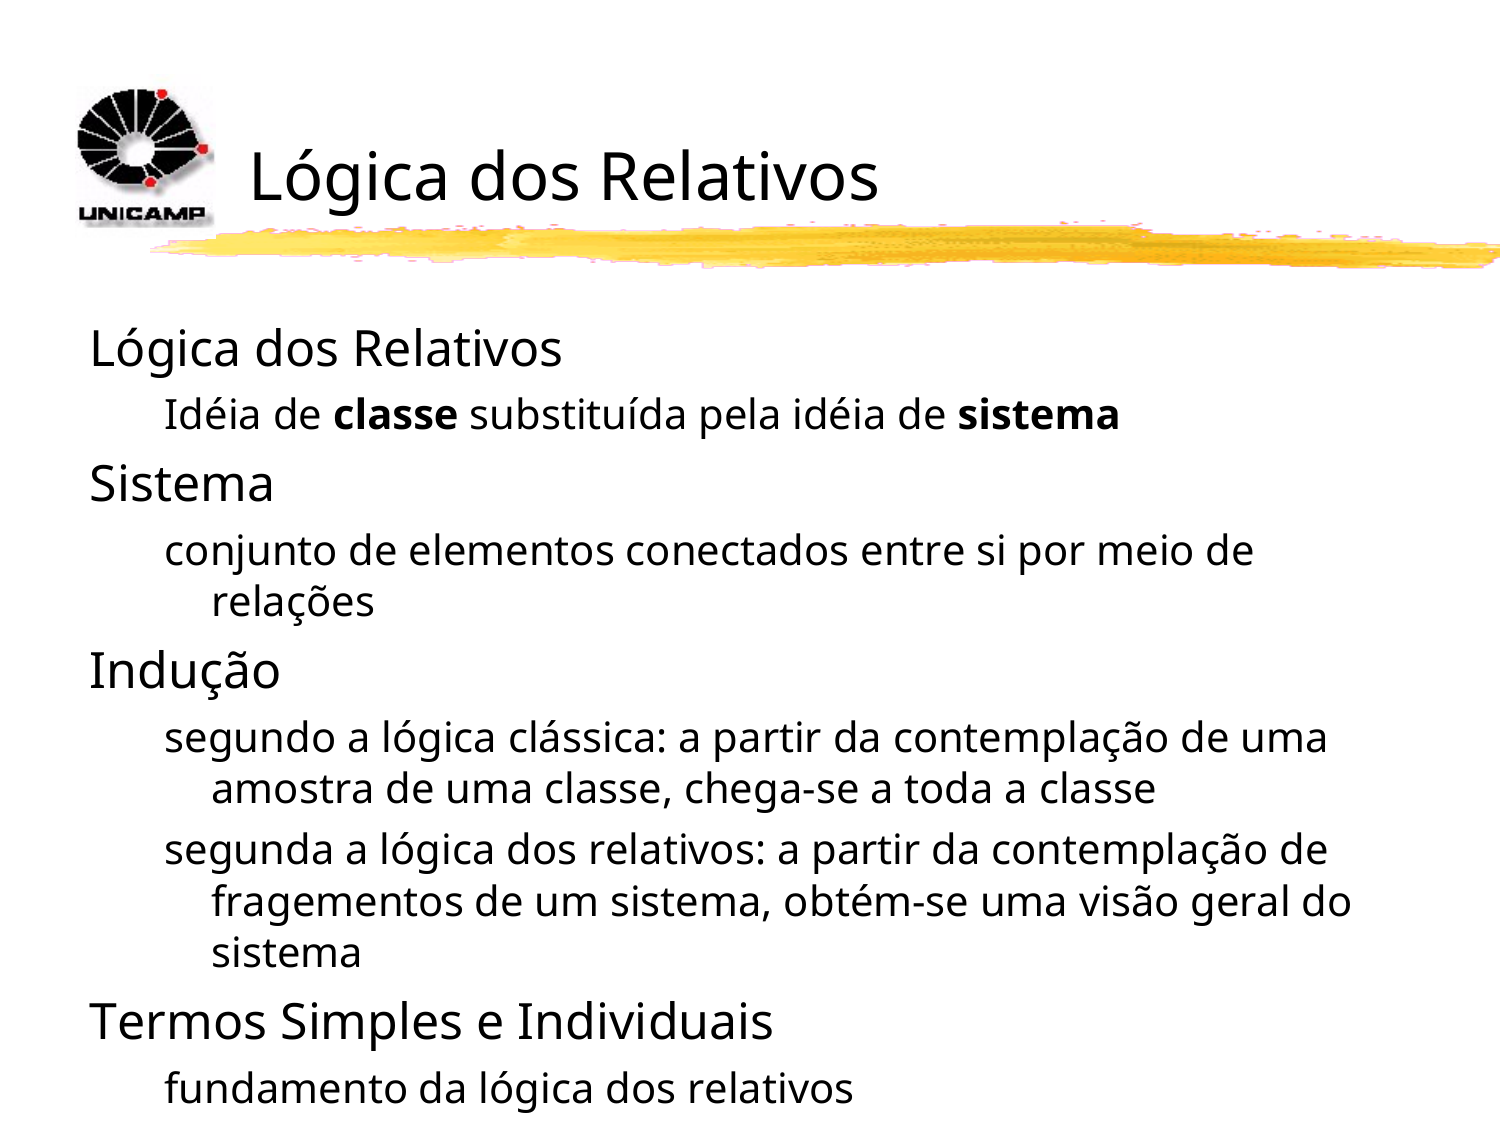

# Lógica dos Relativos
Lógica dos Relativos
Idéia de classe substituída pela idéia de sistema
Sistema
conjunto de elementos conectados entre si por meio de relações
Indução
segundo a lógica clássica: a partir da contemplação de uma amostra de uma classe, chega-se a toda a classe
segunda a lógica dos relativos: a partir da contemplação de fragementos de um sistema, obtém-se uma visão geral do sistema
Termos Simples e Individuais
fundamento da lógica dos relativos